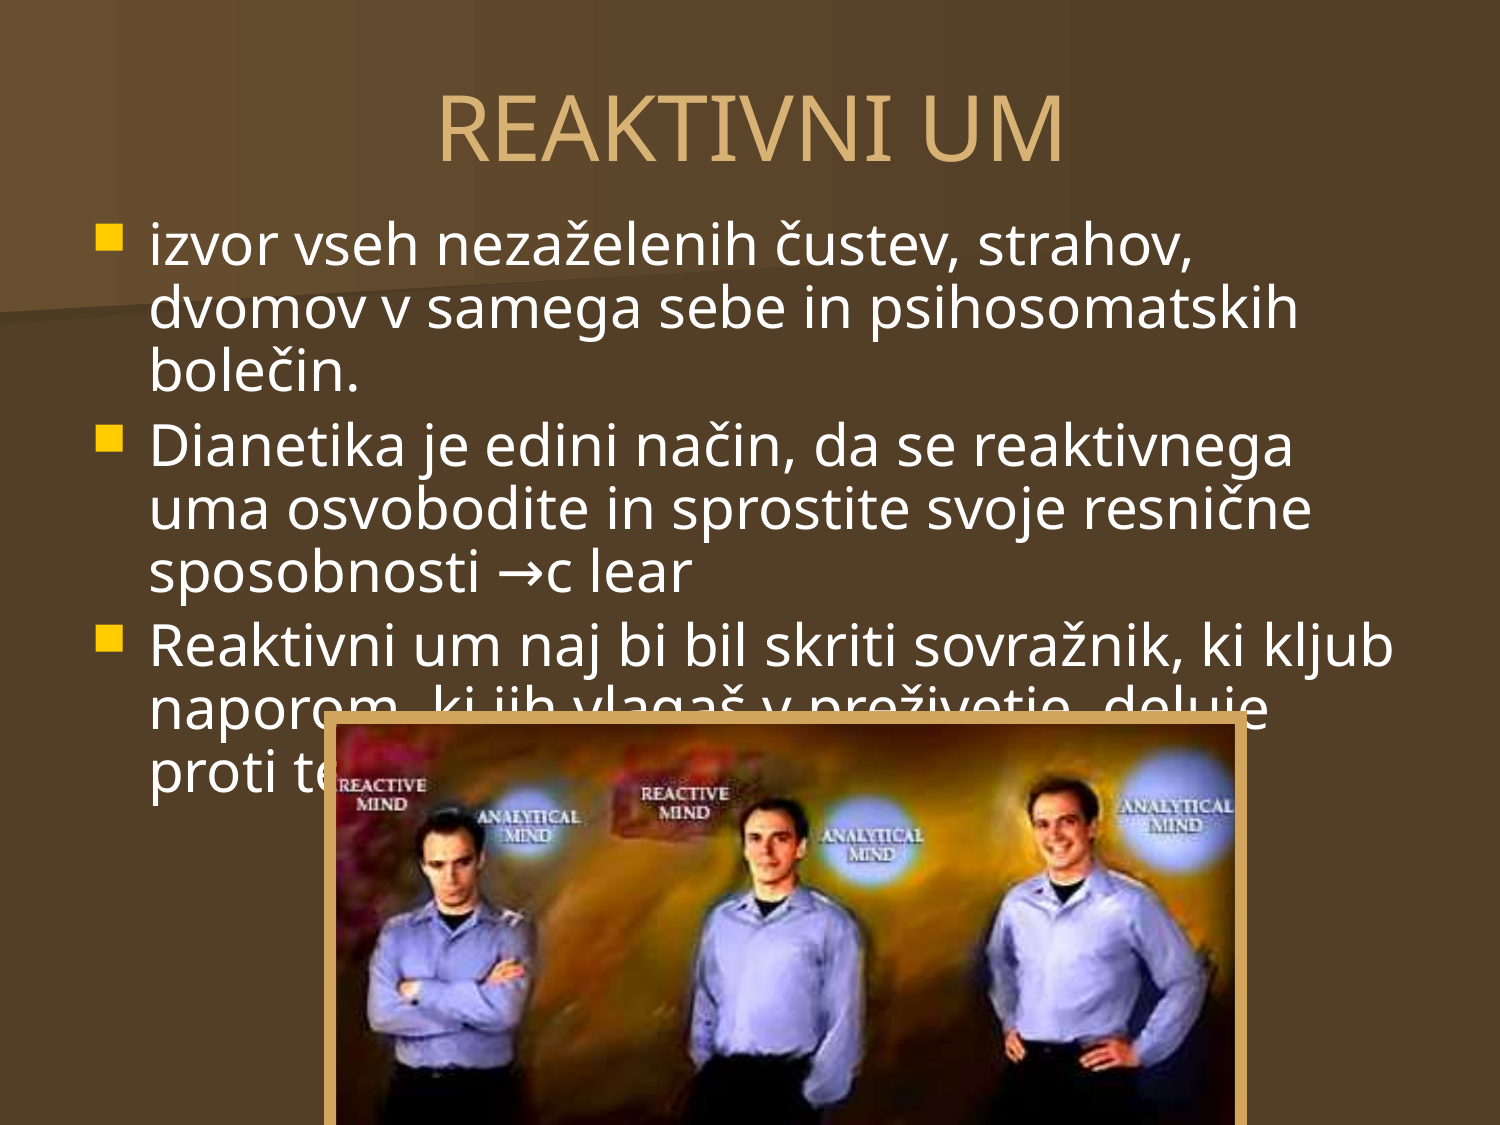

# REAKTIVNI UM
izvor vseh nezaželenih čustev, strahov, dvomov v samega sebe in psihosomatskih bolečin.
Dianetika je edini način, da se reaktivnega uma osvobodite in sprostite svoje resnične sposobnosti →c lear
Reaktivni um naj bi bil skriti sovražnik, ki kljub naporom, ki jih vlagaš v preživetje, deluje proti tebi.